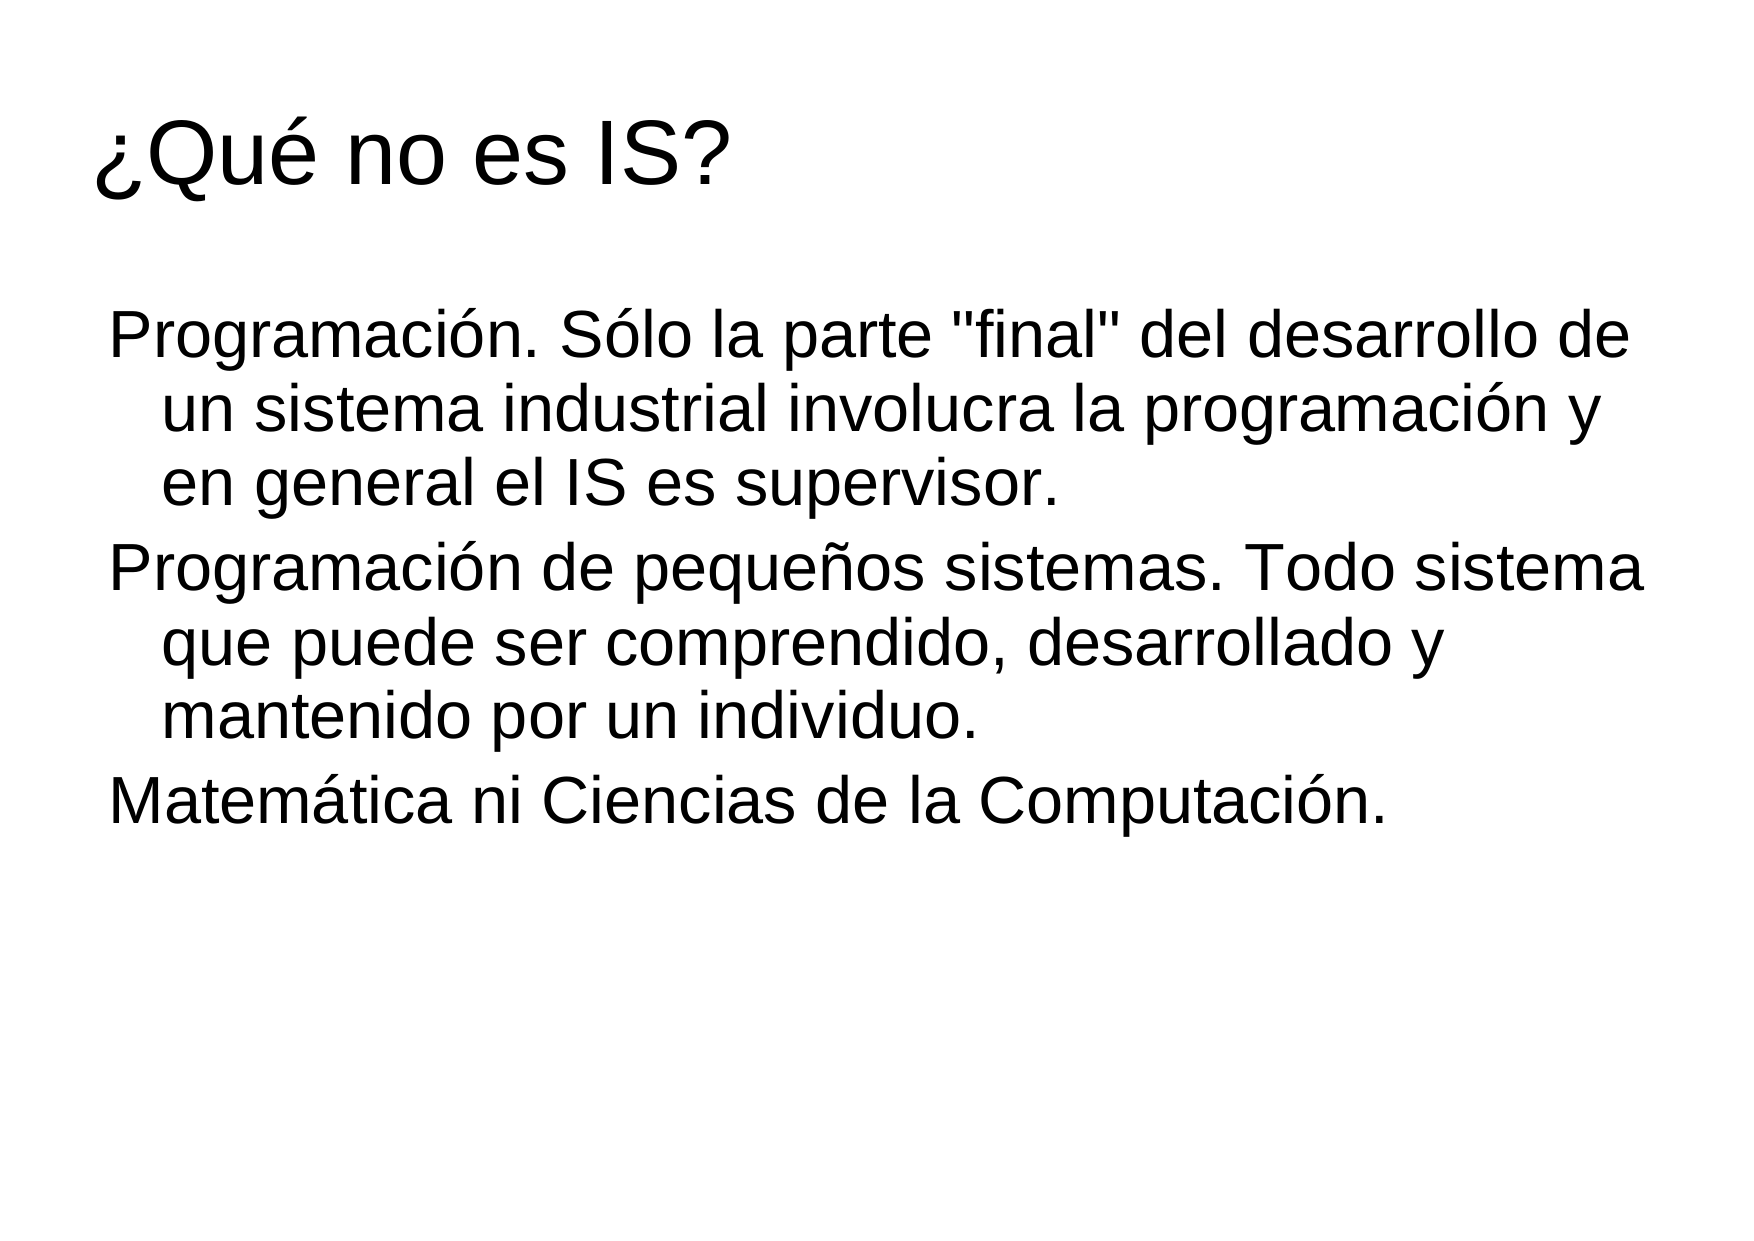

# ¿Qué no es IS?
Programación. Sólo la parte "final" del desarrollo de un sistema industrial involucra la programación y en general el IS es supervisor.
Programación de pequeños sistemas. Todo sistema que puede ser comprendido, desarrollado y mantenido por un individuo.
Matemática ni Ciencias de la Computación.